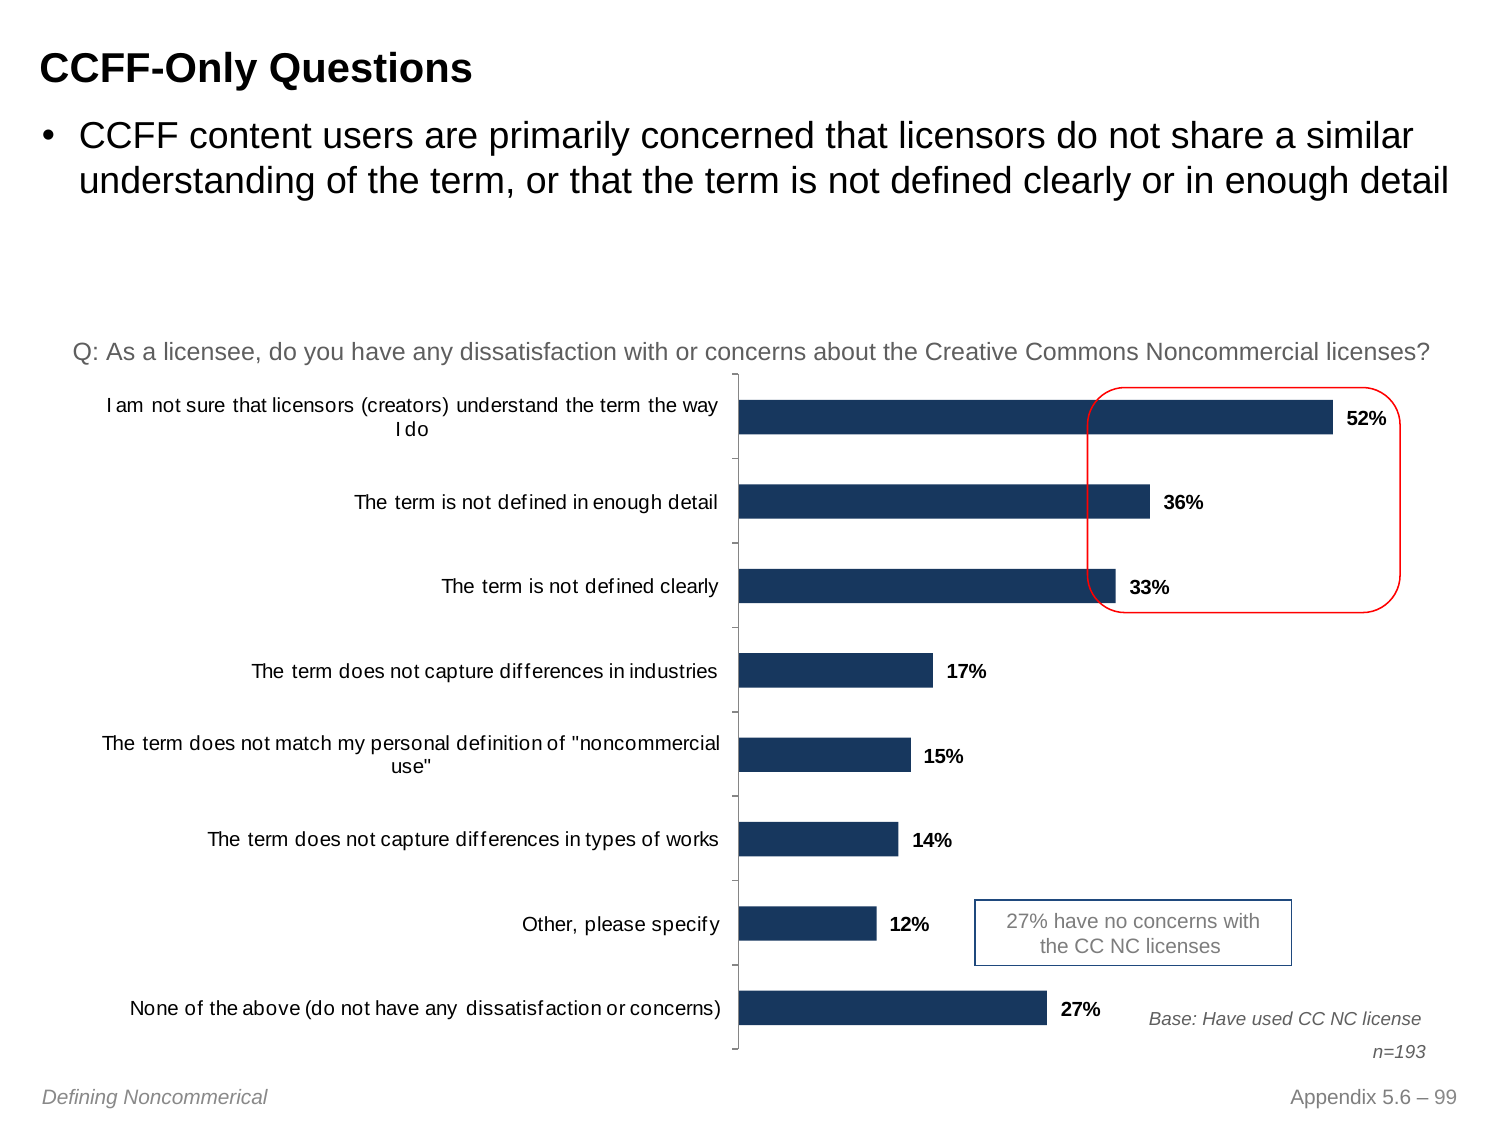

CCFF-Only Questions
CCFF content users are primarily concerned that licensors do not share a similar understanding of the term, or that the term is not defined clearly or in enough detail
Q: As a licensee, do you have any dissatisfaction with or concerns about the Creative Commons Noncommercial licenses?
27% have no concerns with the CC NC licenses
Base: Have used CC NC license
n=193
Defining Noncommerical
Appendix 5.6 –